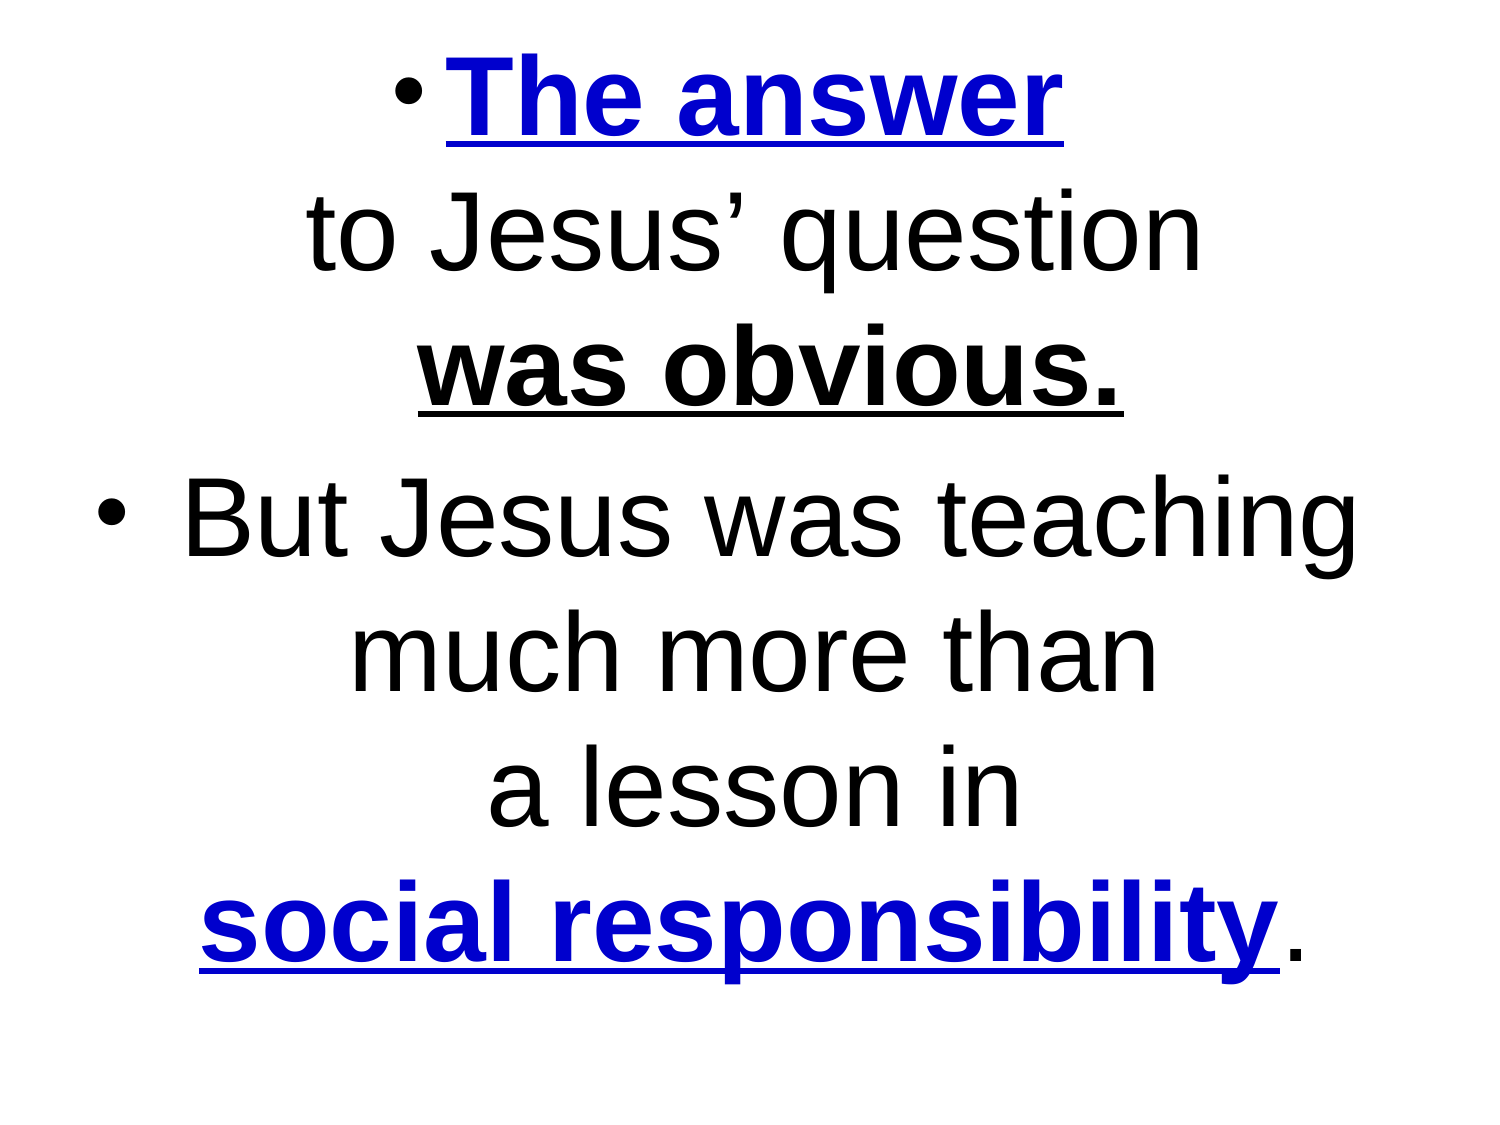

# The answer to Jesus’ question was obvious.
 But Jesus was teaching
much more than
a lesson in
social responsibility.
22